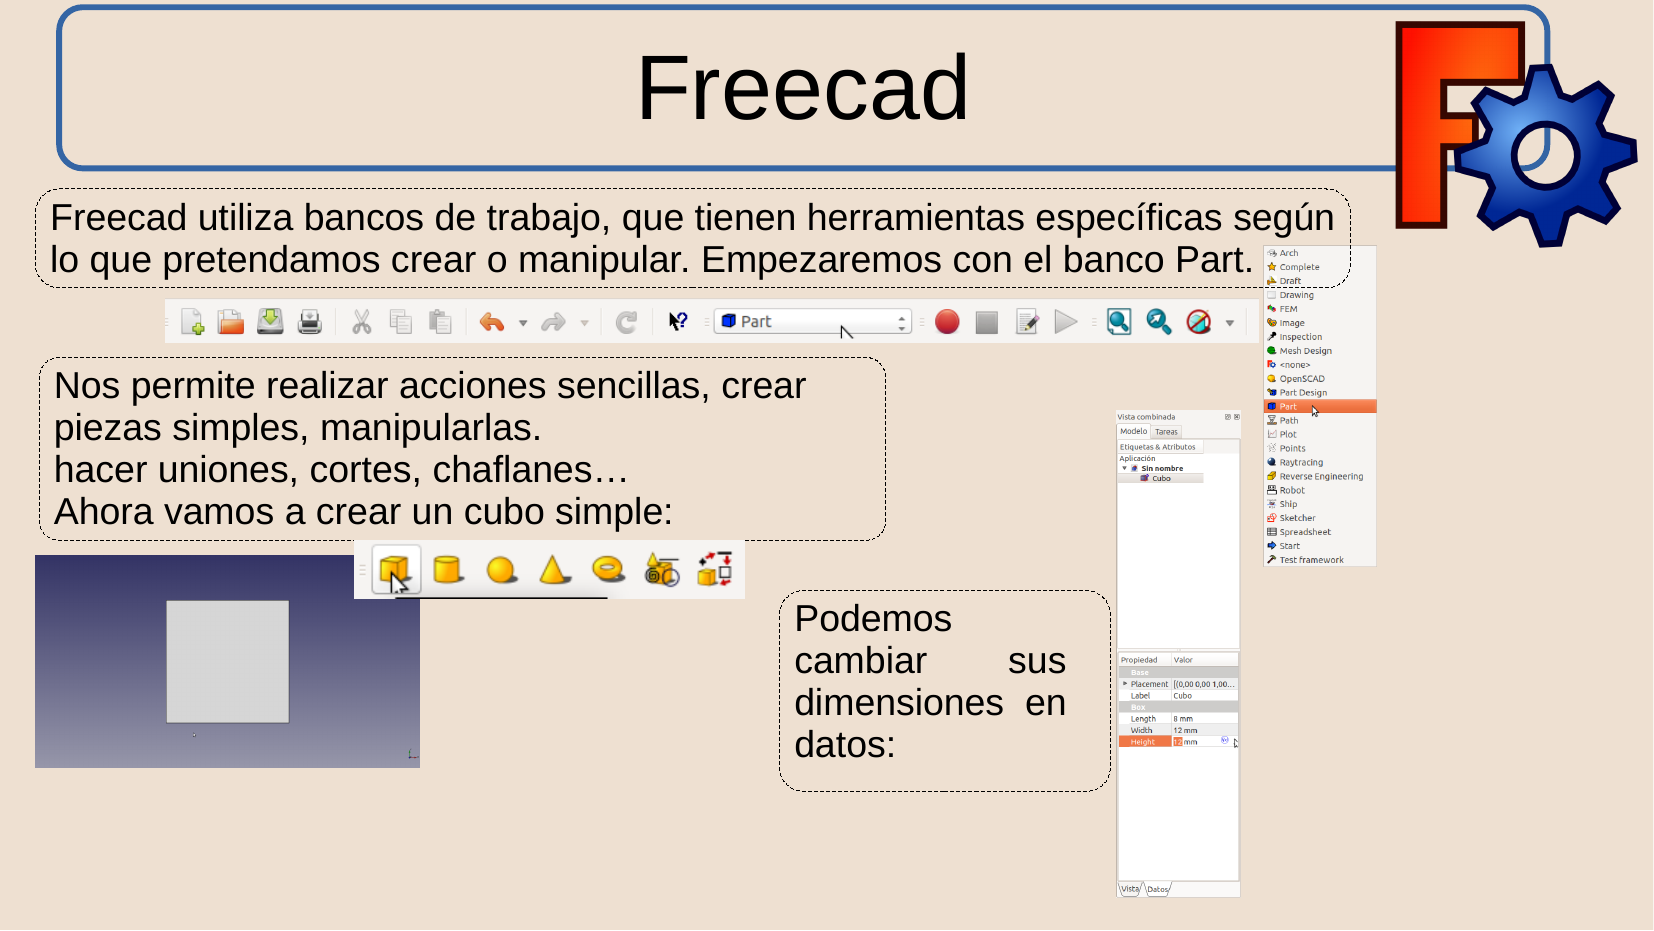

# Freecad
Freecad utiliza bancos de trabajo, que tienen herramientas específicas según
lo que pretendamos crear o manipular. Empezaremos con el banco Part.
Nos permite realizar acciones sencillas, crear
piezas simples, manipularlas.
hacer uniones, cortes, chaflanes…
Ahora vamos a crear un cubo simple:
Podemos cambiar sus dimensiones en datos: